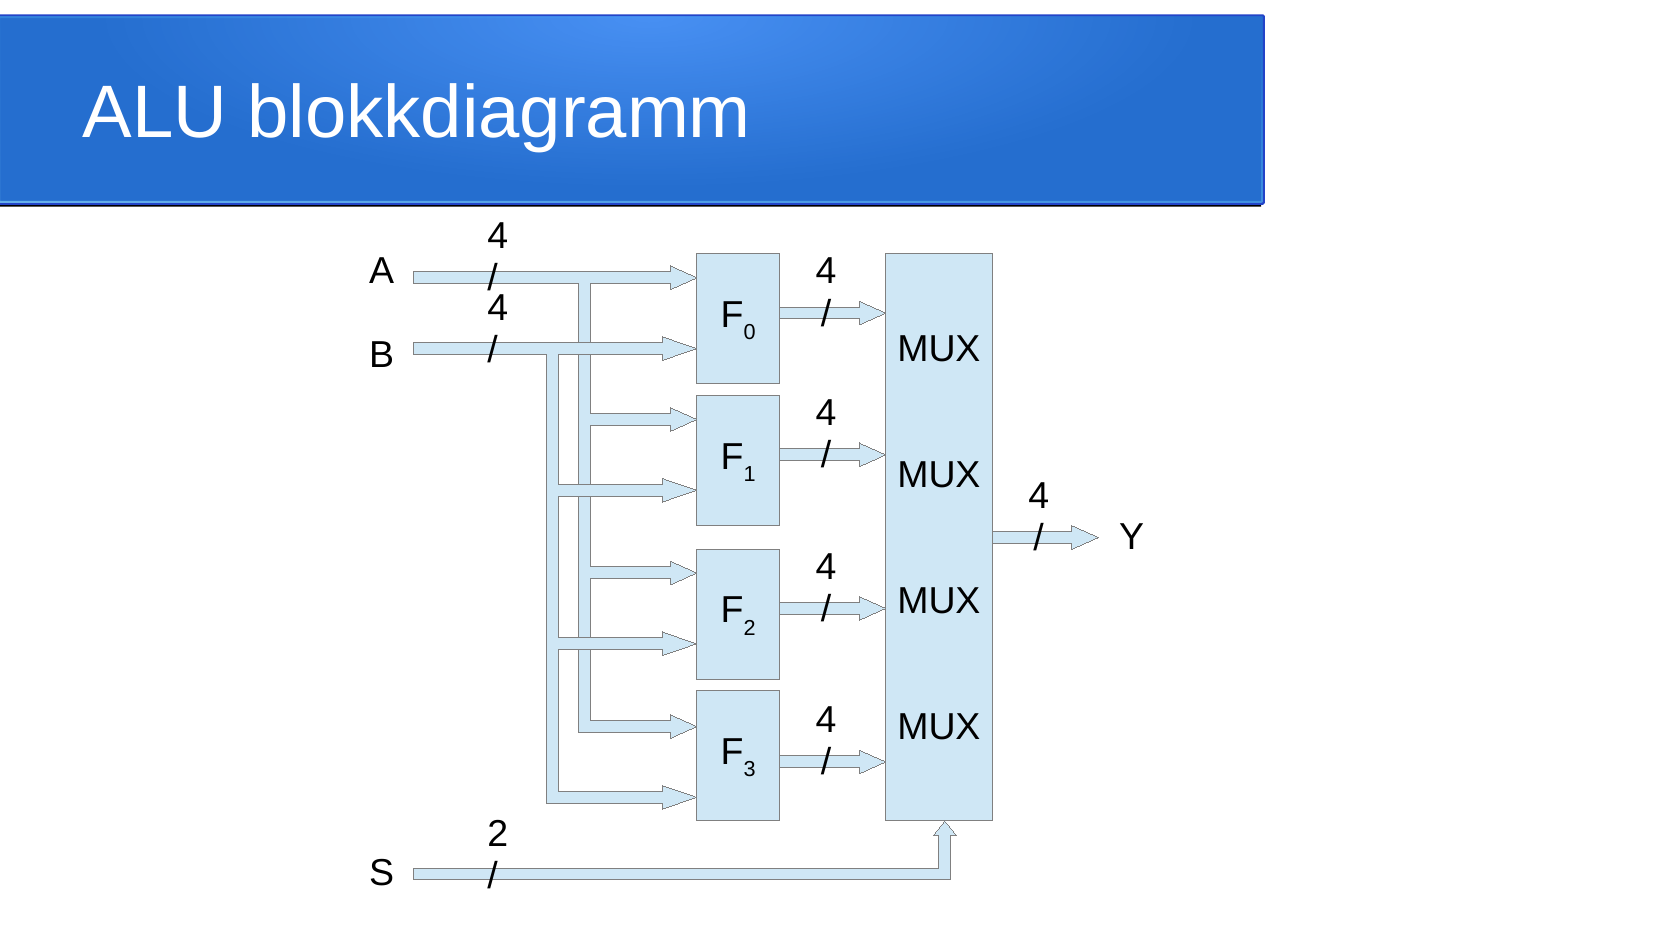

# ALU blokkdiagramm
4/
A
B
F0
MUX
MUX
MUX
MUX
4/
4
/
F1
4
/
Y
4
/
F2
4
/
F3
4
/
2/
S